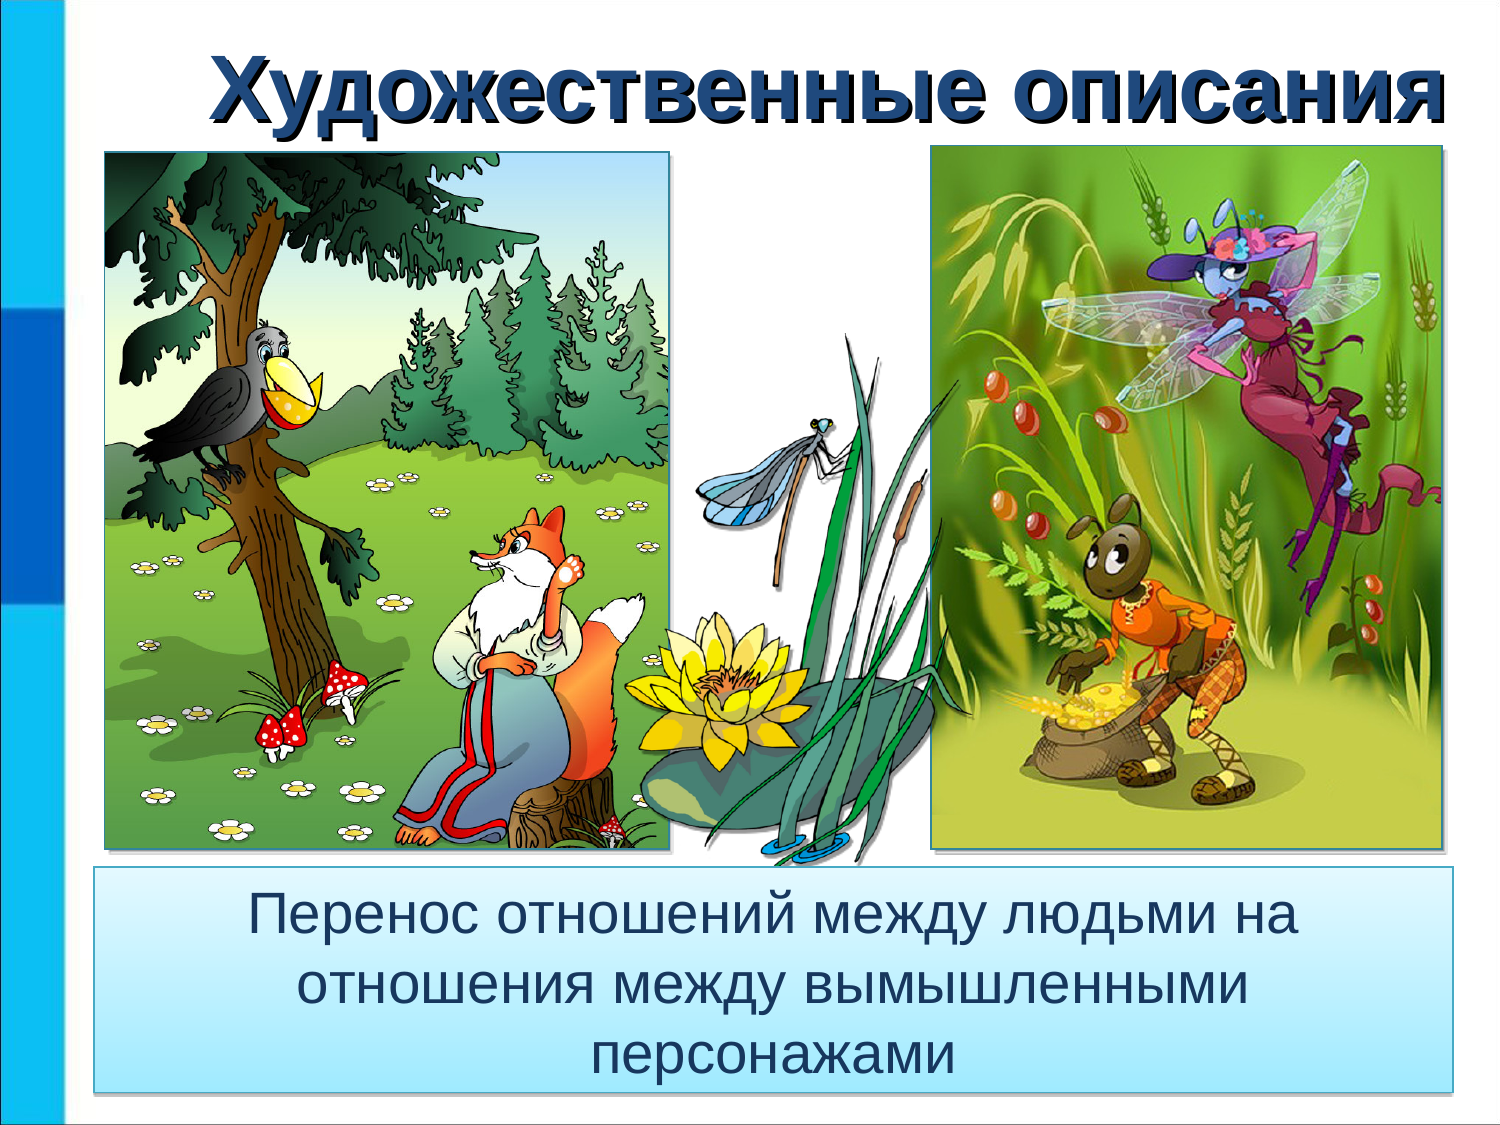

# Художественные описания
Перенос отношений между людьми на отношения между вымышленными персонажами